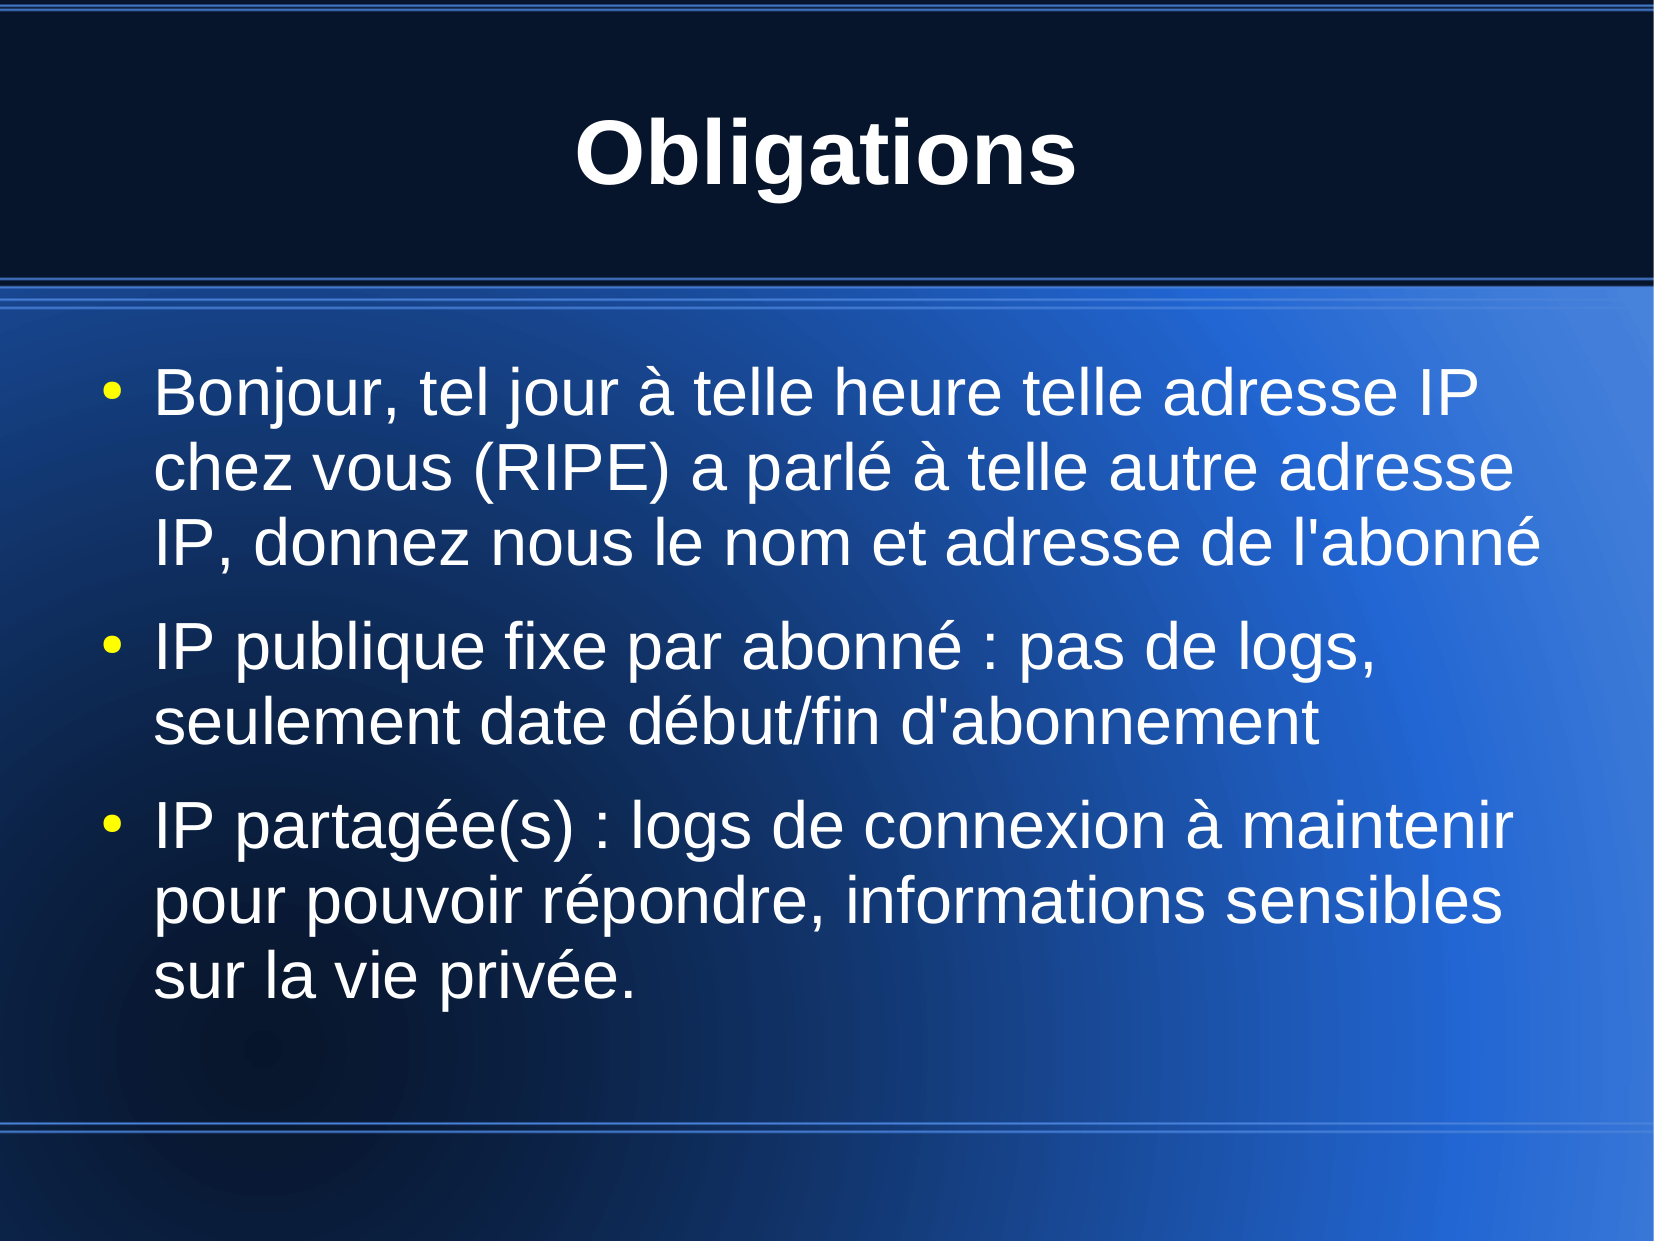

# Obligations
Bonjour, tel jour à telle heure telle adresse IP chez vous (RIPE) a parlé à telle autre adresse IP, donnez nous le nom et adresse de l'abonné
IP publique fixe par abonné : pas de logs, seulement date début/fin d'abonnement
IP partagée(s) : logs de connexion à maintenir pour pouvoir répondre, informations sensibles sur la vie privée.